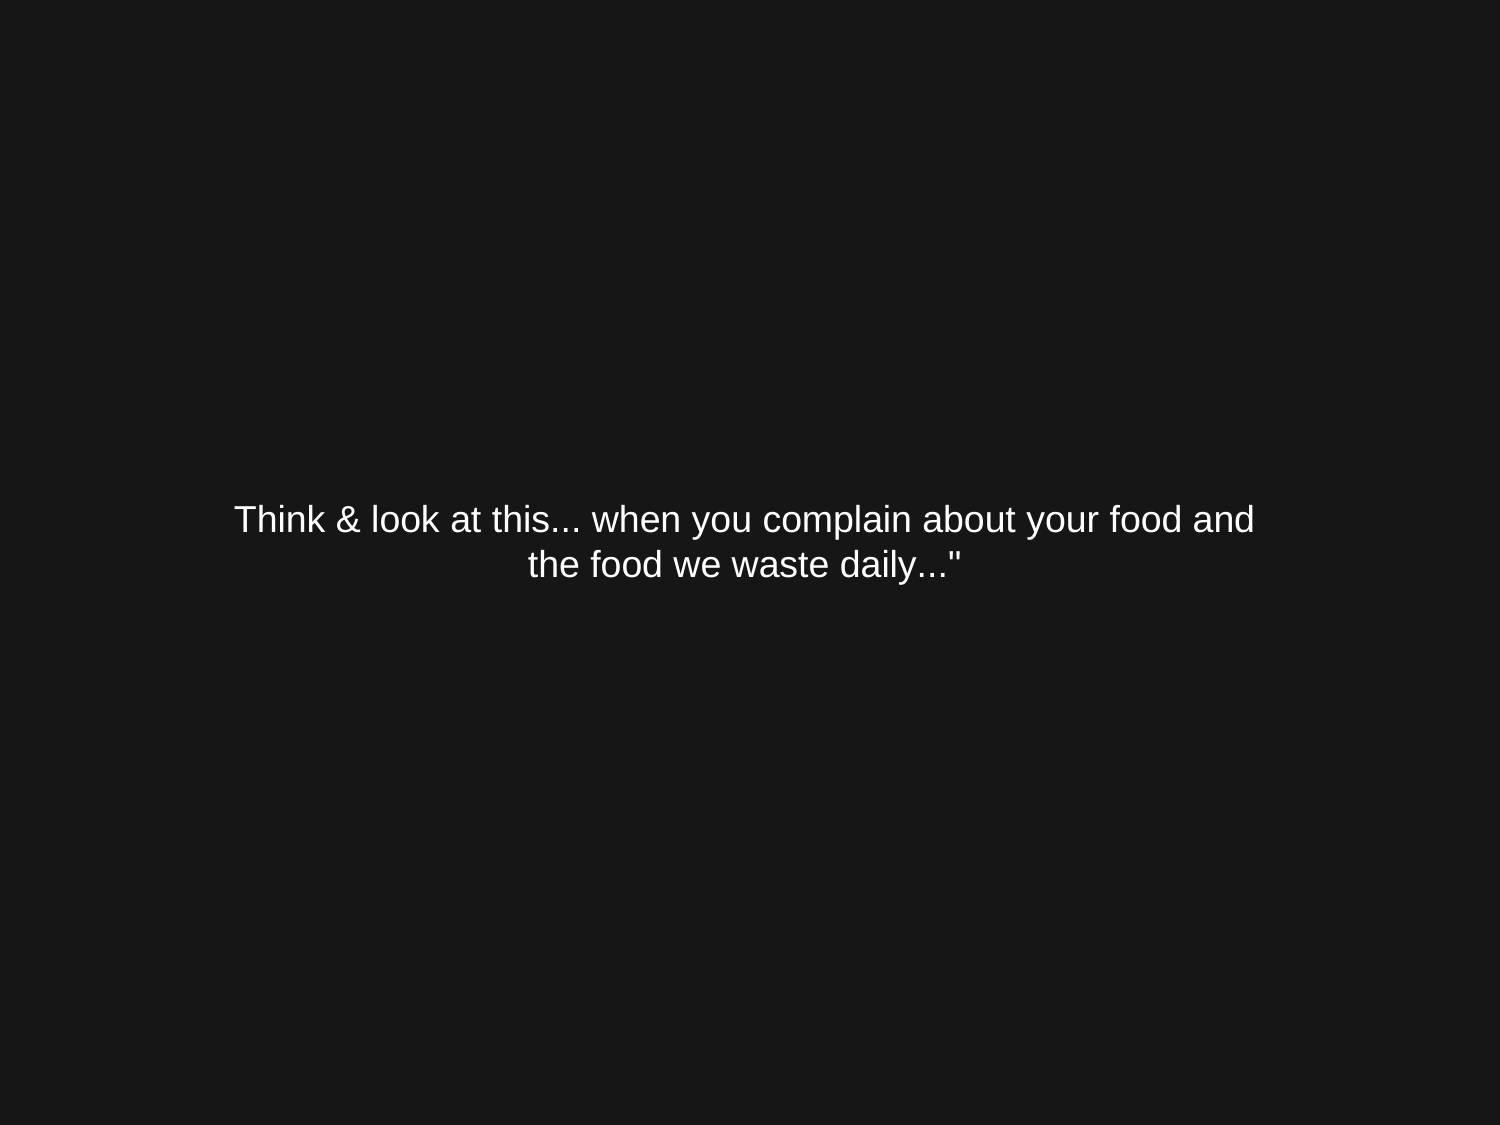

Think & look at this... when you complain about your food and
the food we waste daily..."